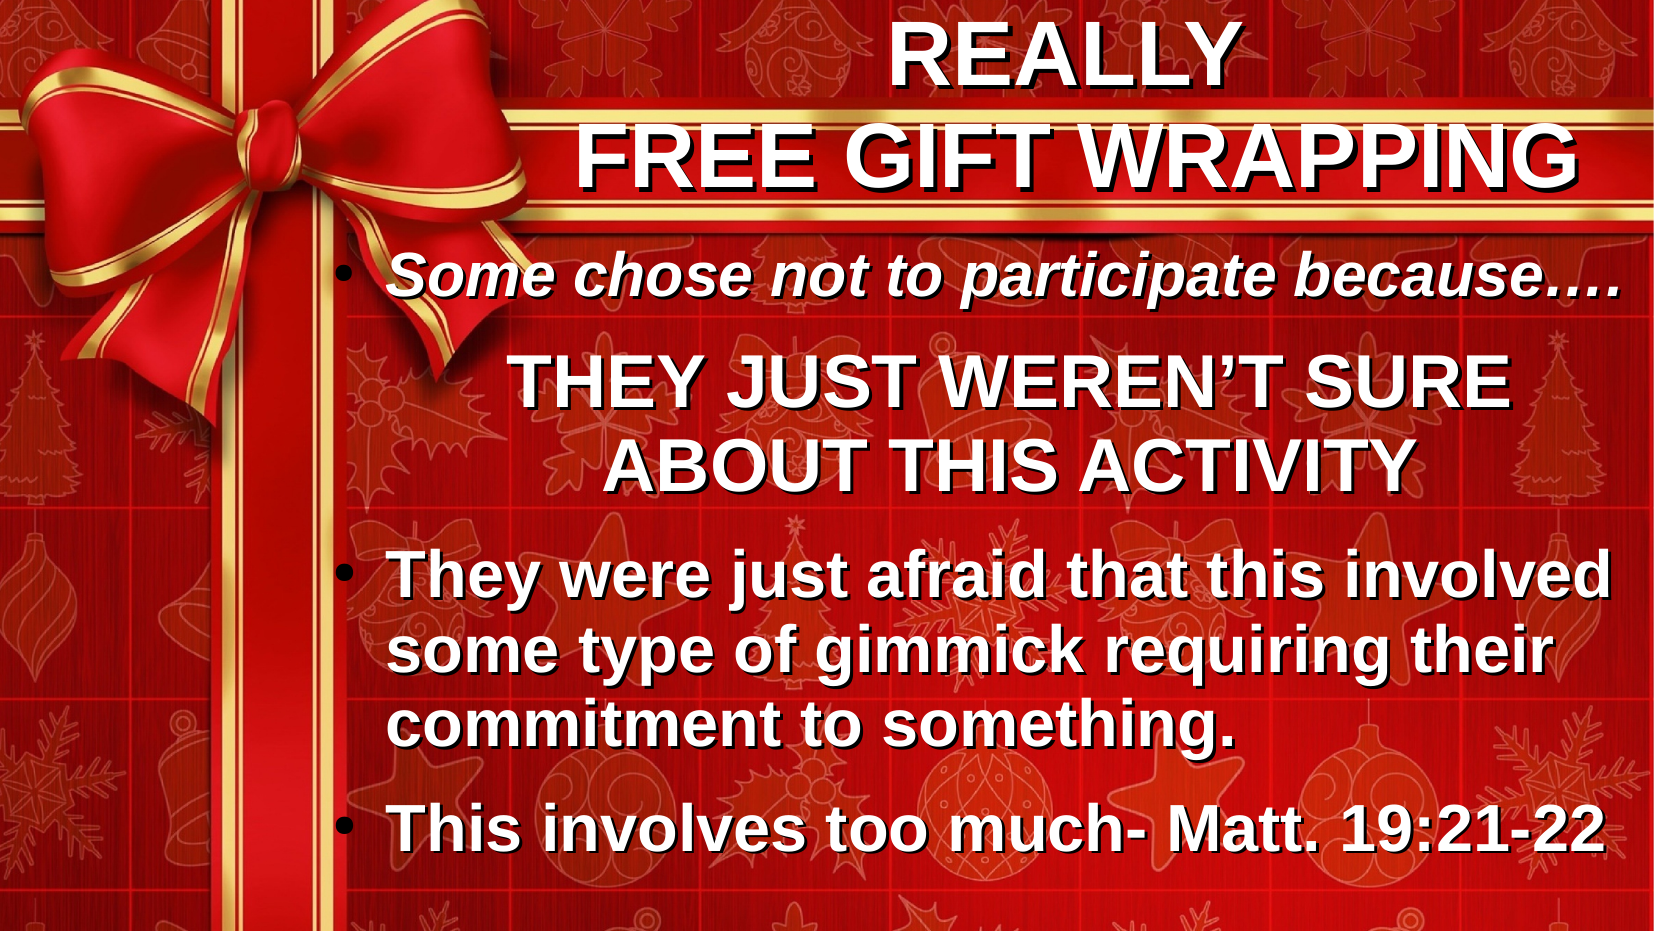

# REALLY FREE GIFT WRAPPING
Some chose not to participate because….
THEY JUST WEREN’T SURE ABOUT THIS ACTIVITY
They were just afraid that this involved some type of gimmick requiring their commitment to something.
This involves too much- Matt. 19:21-22